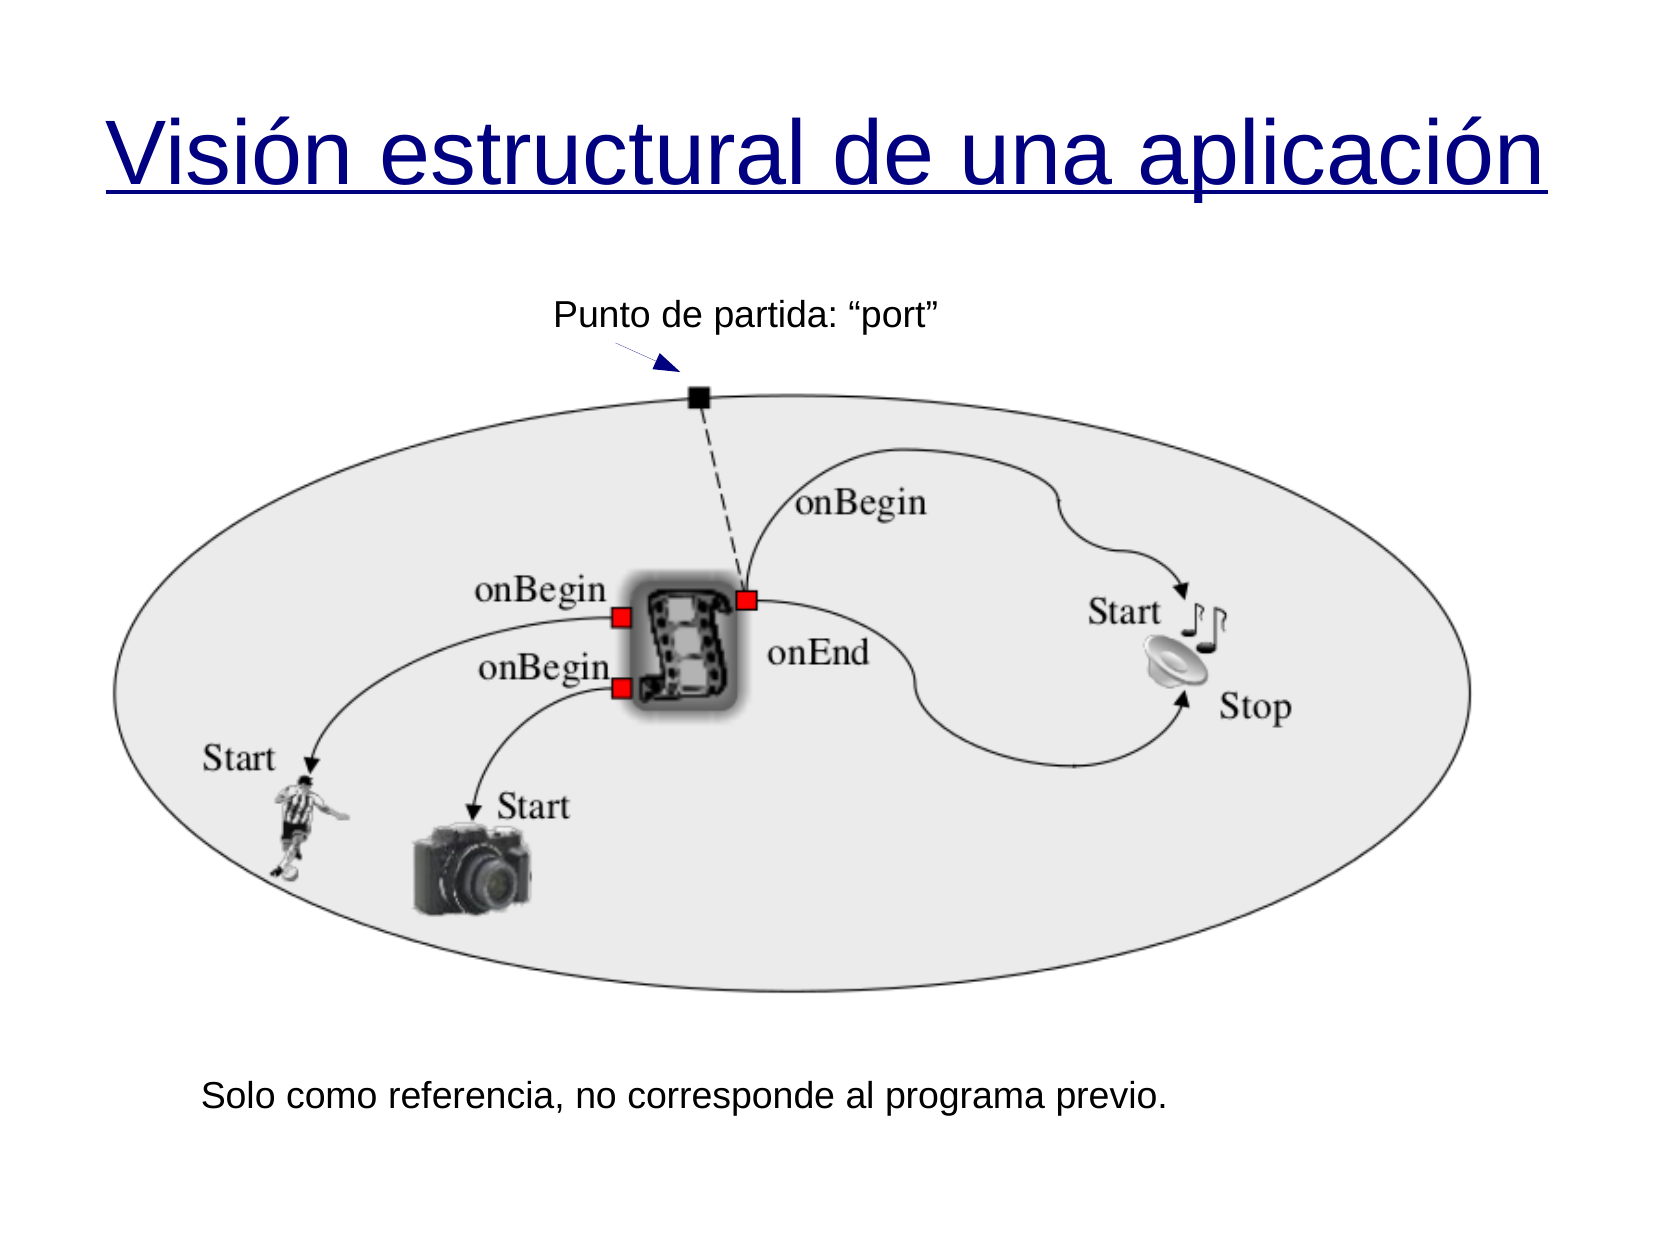

# Visión estructural de una aplicación
Punto de partida: “port”
Solo como referencia, no corresponde al programa previo.